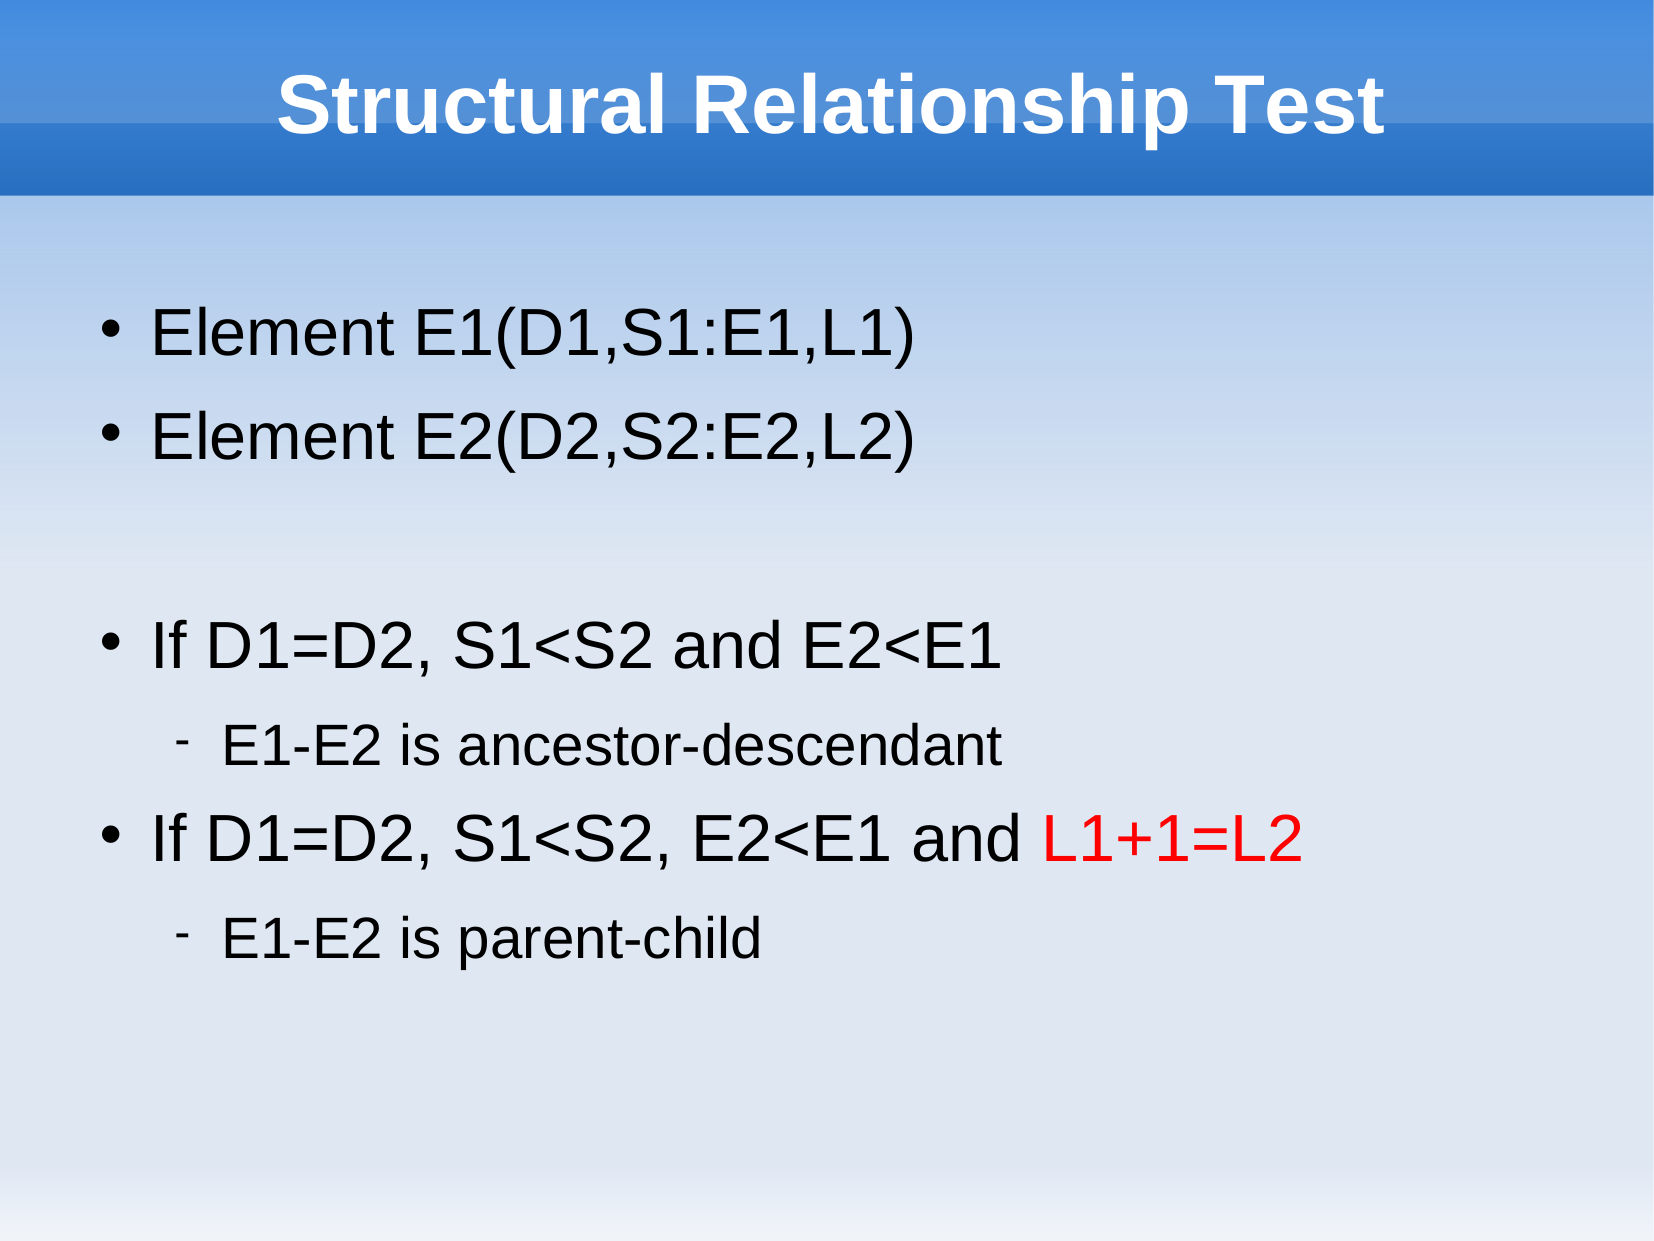

# Structural Relationship Test
Element E1(D1,S1:E1,L1)‏
Element E2(D2,S2:E2,L2)‏
If D1=D2, S1<S2 and E2<E1
E1-E2 is ancestor-descendant
If D1=D2, S1<S2, E2<E1 and L1+1=L2
E1-E2 is parent-child